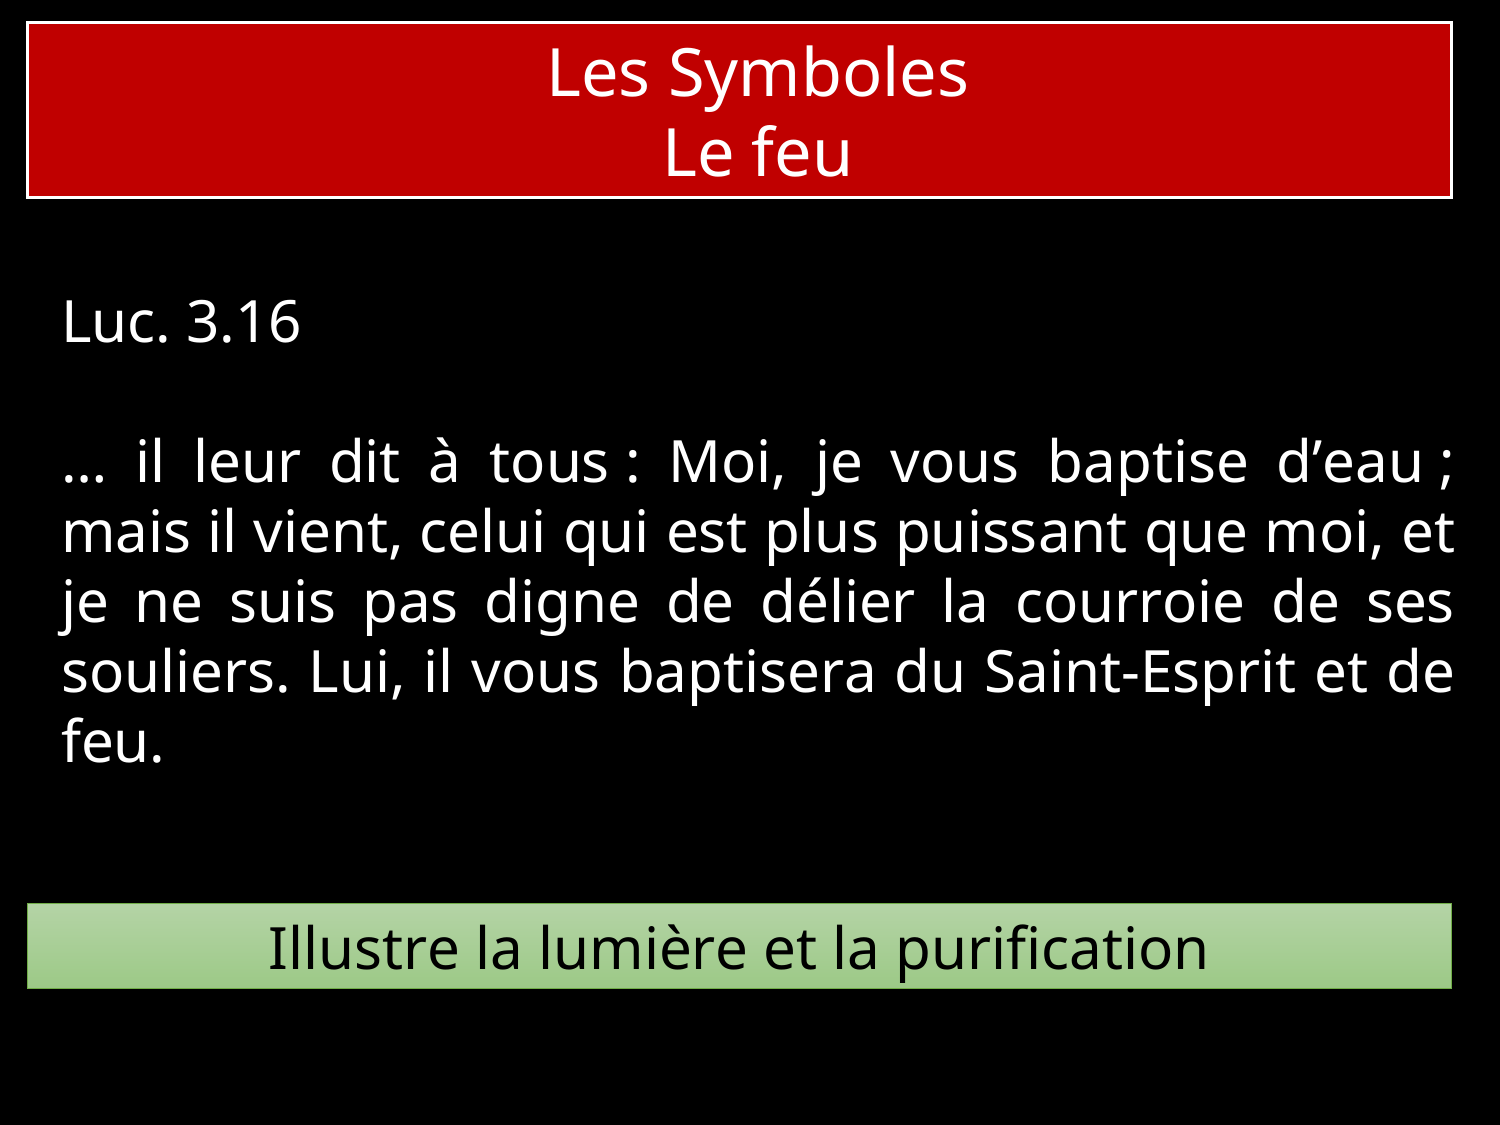

Les Symboles
Le feu
Luc. 3.16
… il leur dit à tous : Moi, je vous baptise d’eau ; mais il vient, celui qui est plus puissant que moi, et je ne suis pas digne de délier la courroie de ses souliers. Lui, il vous baptisera du Saint-Esprit et de feu.
Illustre la lumière et la purification